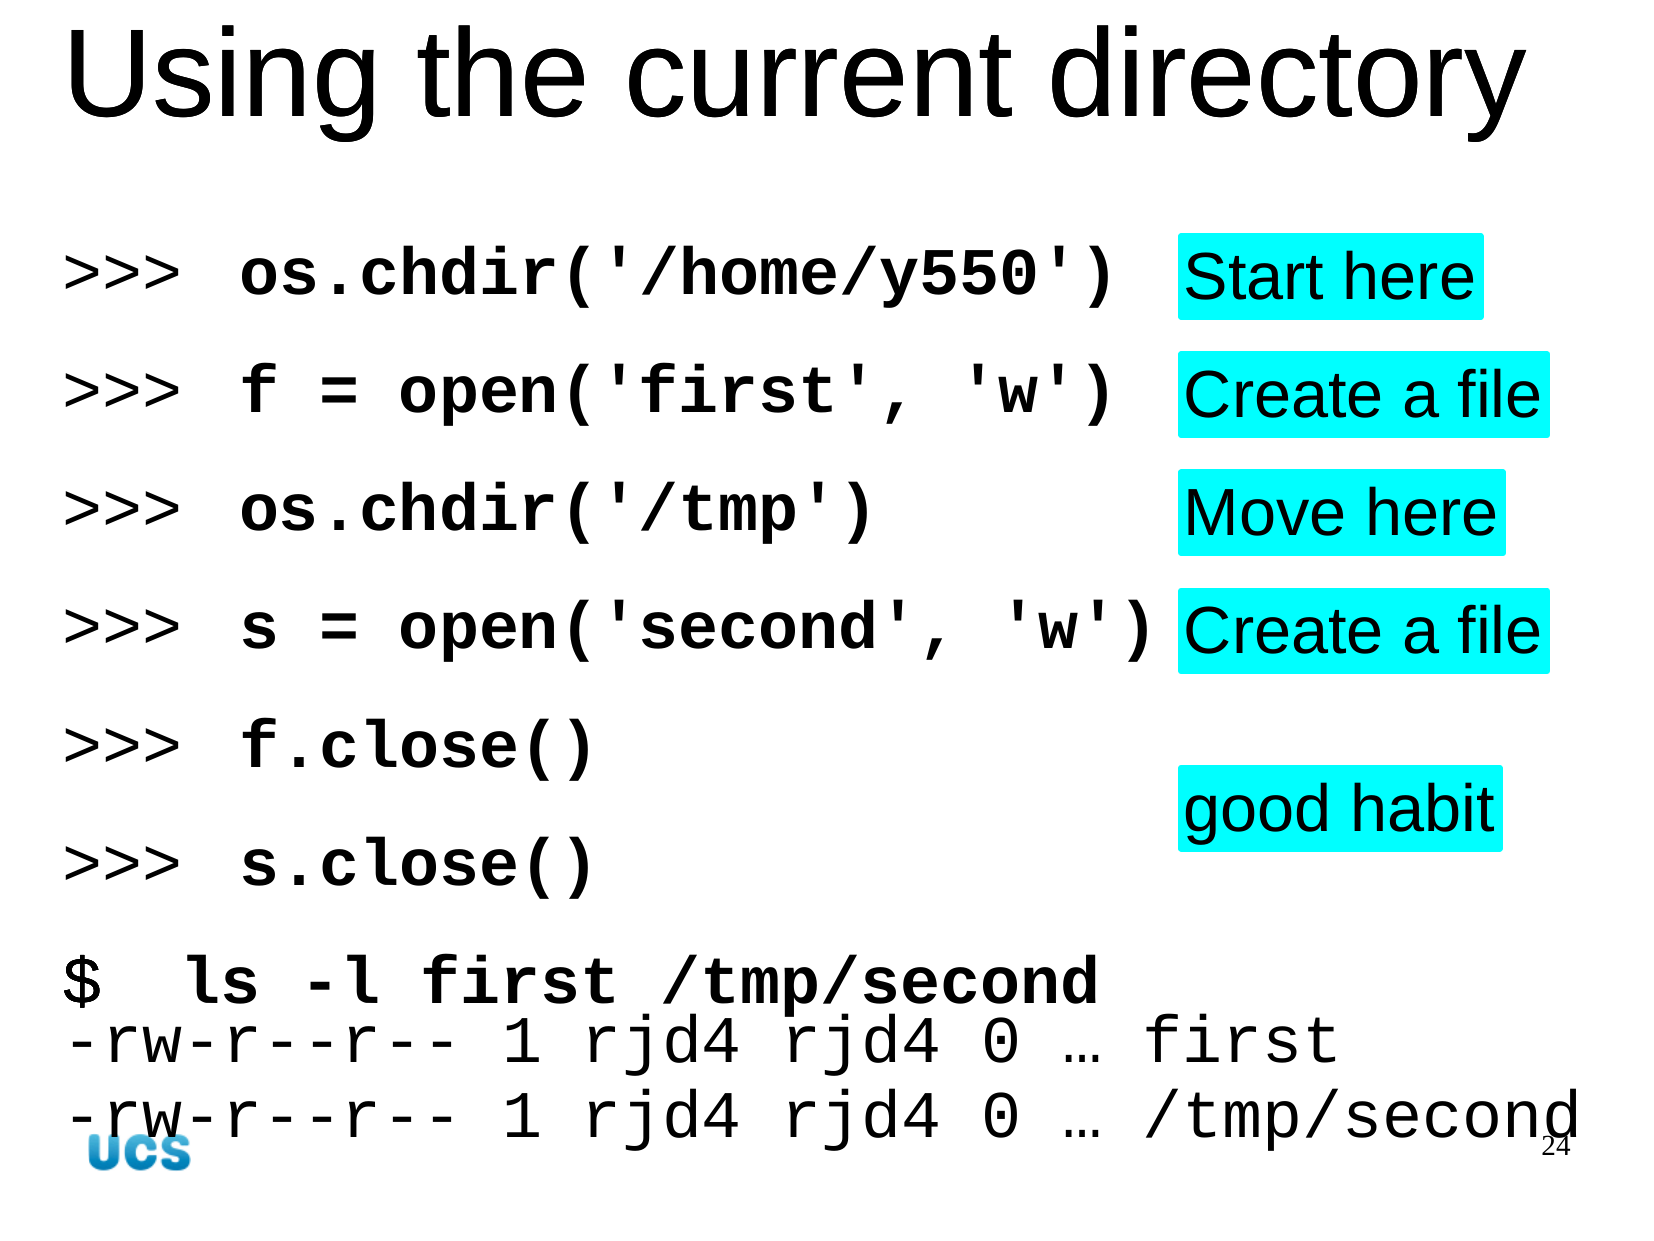

Using the current directory
Using the current directory
>>>
os.chdir('/home/y550')
Start here
>>>
f = open('first', 'w')
Create a file
>>>
os.chdir('/tmp')
Move here
>>>
s = open('second', 'w')
Create a file
>>>
f.close()
good habit
>>>
s.close()
$
$
$
$
ls -l first /tmp/second
-rw-r--r-- 1 rjd4 rjd4 0 … first
-rw-r--r-- 1 rjd4 rjd4 0 … /tmp/second
24